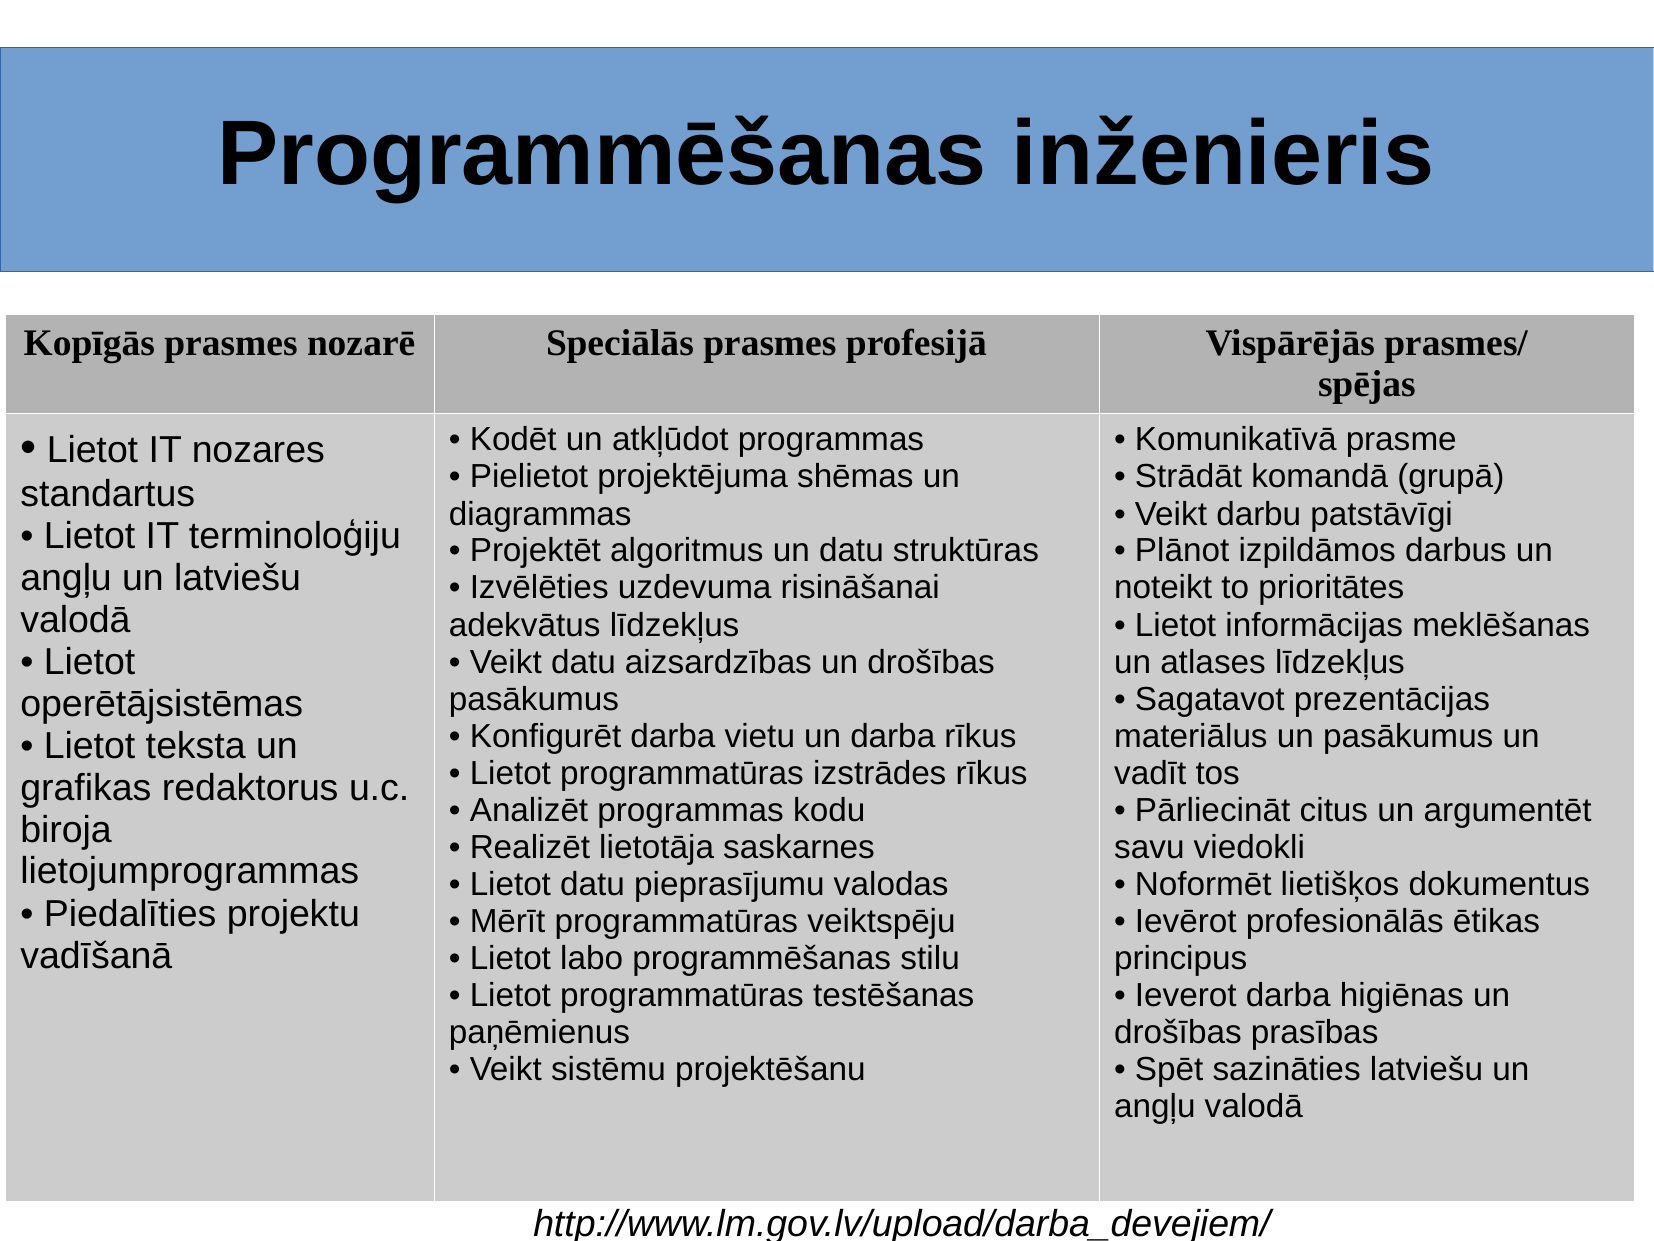

# Programmēšanas inženieris
| Kopīgās prasmes nozarē | Speciālās prasmes profesijā | Vispārējās prasmes/ spējas |
| --- | --- | --- |
| • Lietot IT nozares standartus • Lietot IT terminoloģiju angļu un latviešu valodā • Lietot operētājsistēmas • Lietot teksta un grafikas redaktorus u.c. biroja lietojumprogrammas • Piedalīties projektu vadīšanā | • Kodēt un atkļūdot programmas • Pielietot projektējuma shēmas un diagrammas • Projektēt algoritmus un datu struktūras • Izvēlēties uzdevuma risināšanai adekvātus līdzekļus • Veikt datu aizsardzības un drošības pasākumus • Konfigurēt darba vietu un darba rīkus • Lietot programmatūras izstrādes rīkus • Analizēt programmas kodu • Realizēt lietotāja saskarnes • Lietot datu pieprasījumu valodas • Mērīt programmatūras veiktspēju • Lietot labo programmēšanas stilu • Lietot programmatūras testēšanas paņēmienus • Veikt sistēmu projektēšanu | • Komunikatīvā prasme • Strādāt komandā (grupā) • Veikt darbu patstāvīgi • Plānot izpildāmos darbus un noteikt to prioritātes • Lietot informācijas meklēšanas un atlases līdzekļus • Sagatavot prezentācijas materiālus un pasākumus un vadīt tos • Pārliecināt citus un argumentēt savu viedokli • Noformēt lietišķos dokumentus • Ievērot profesionālās ētikas principus • Ieverot darba higiēnas un drošības prasības • Spēt sazināties latviešu un angļu valodā |
http://www.lm.gov.lv/upload/darba_devejiem/profesiju_standarti.pdf